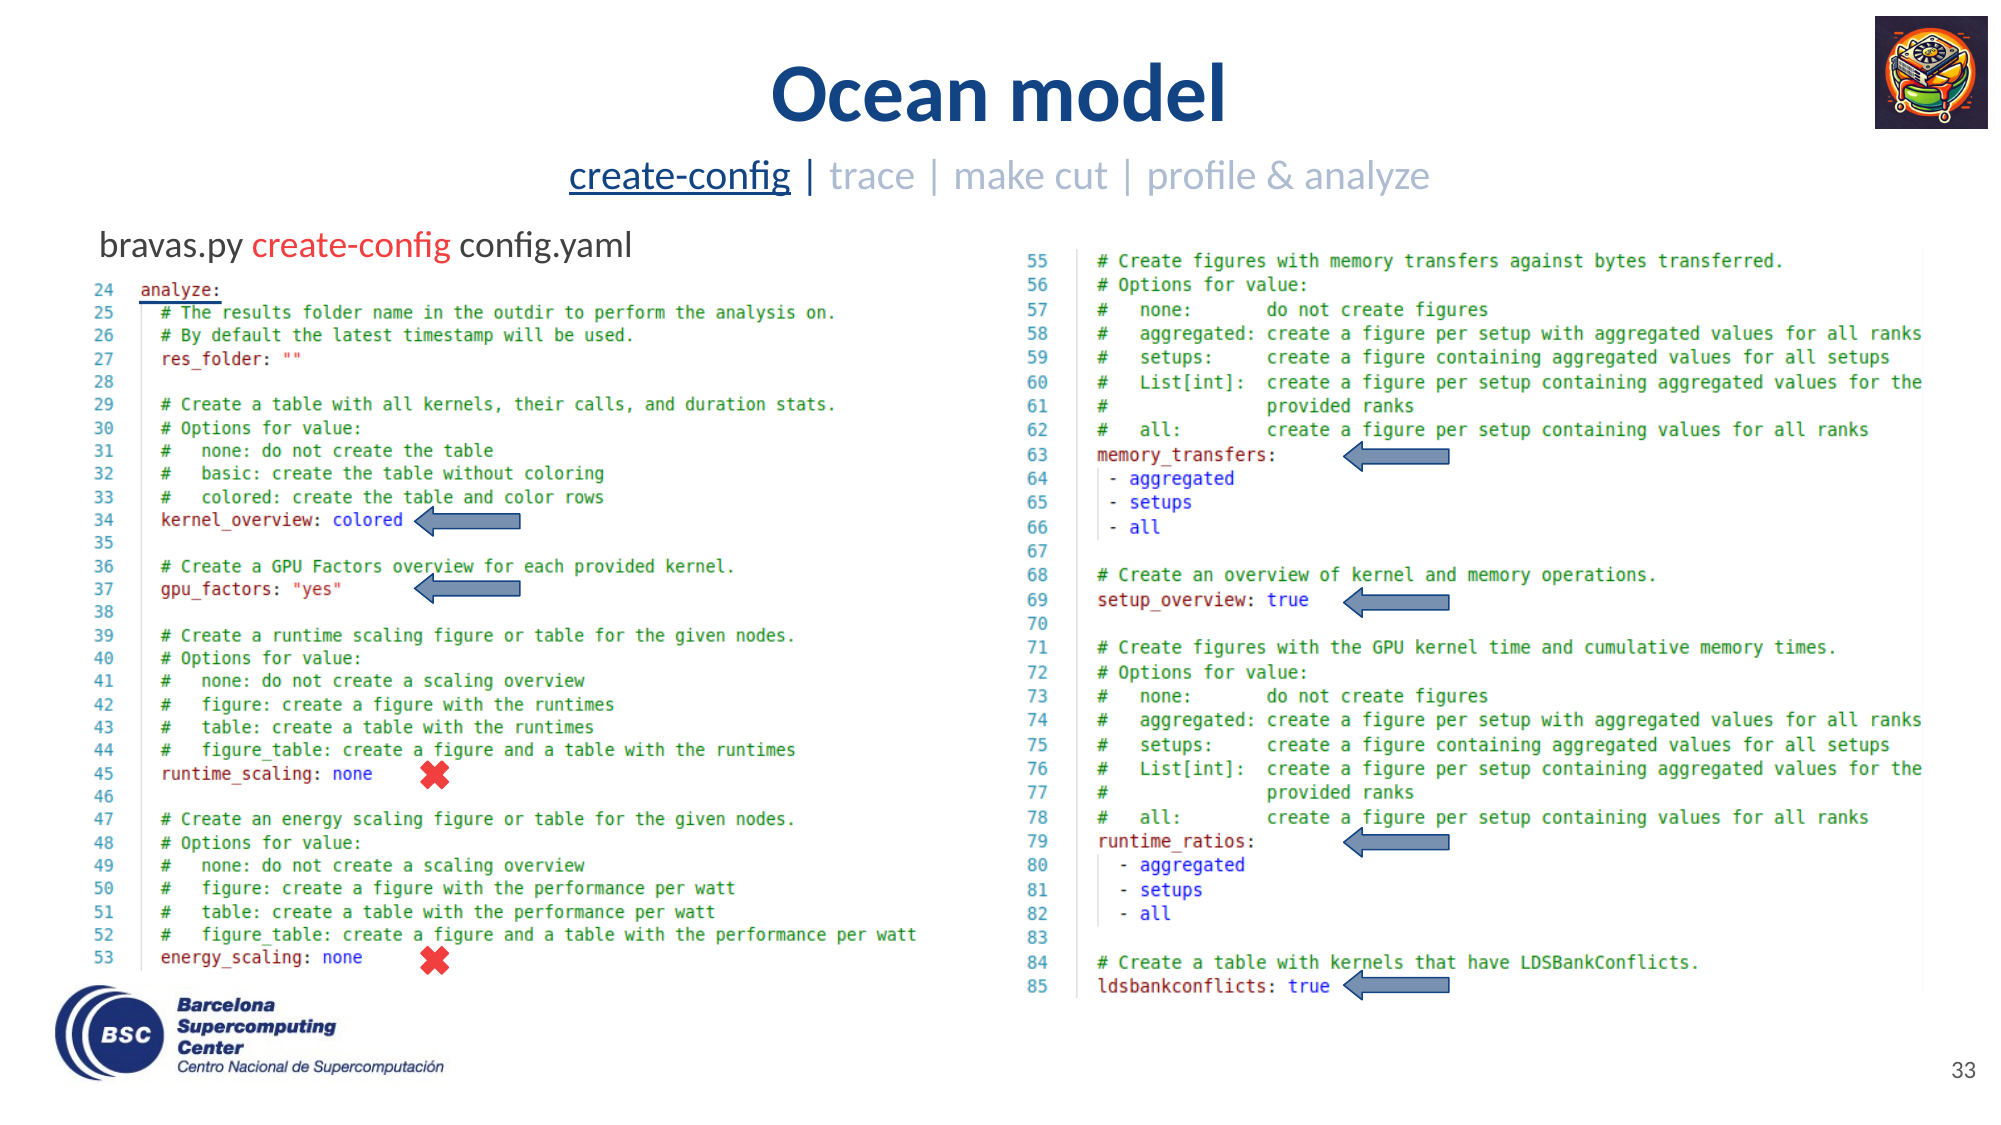

# Ocean model
create-config | trace | make cut | profile & analyze
bravas.py create-config config.yaml